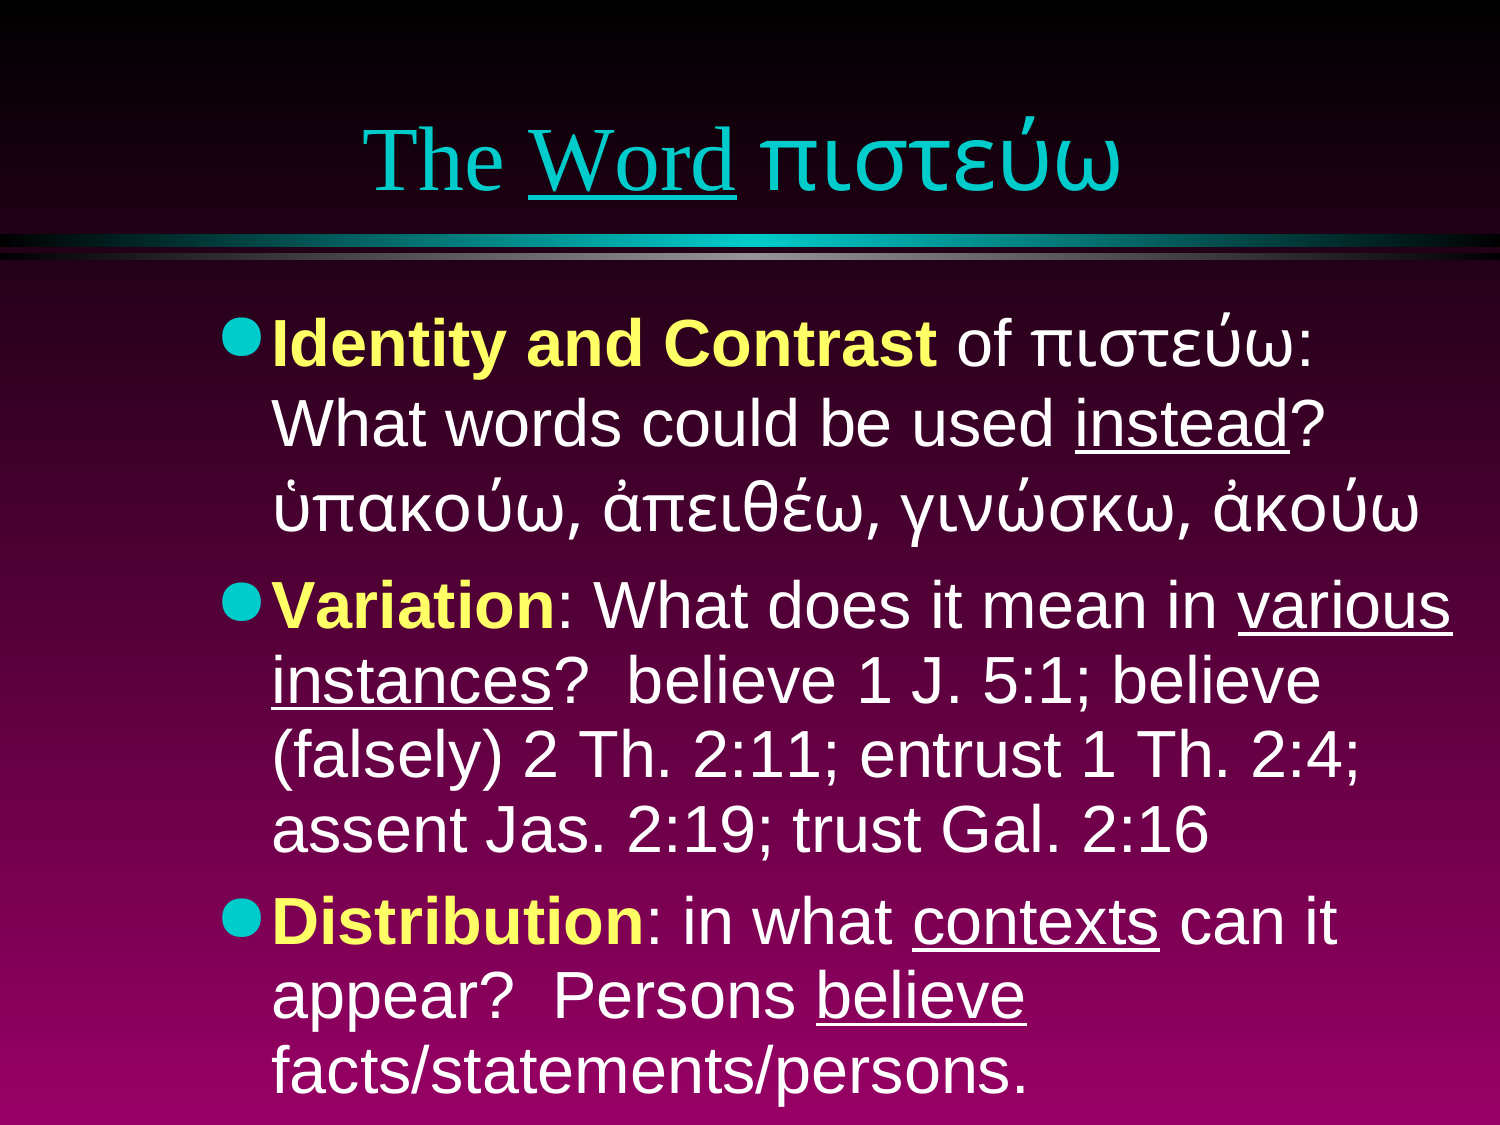

# The Word πιστεύω
Identity and Contrast of πιστεύω:
What words could be used instead?
ὑπακούω, ἀπειθέω, γινώσκω, ἀκούω
Variation: What does it mean in various instances? believe 1 J. 5:1; believe (falsely) 2 Th. 2:11; entrust 1 Th. 2:4; assent Jas. 2:19; trust Gal. 2:16
Distribution: in what contexts can it appear? Persons believe facts/statements/persons.